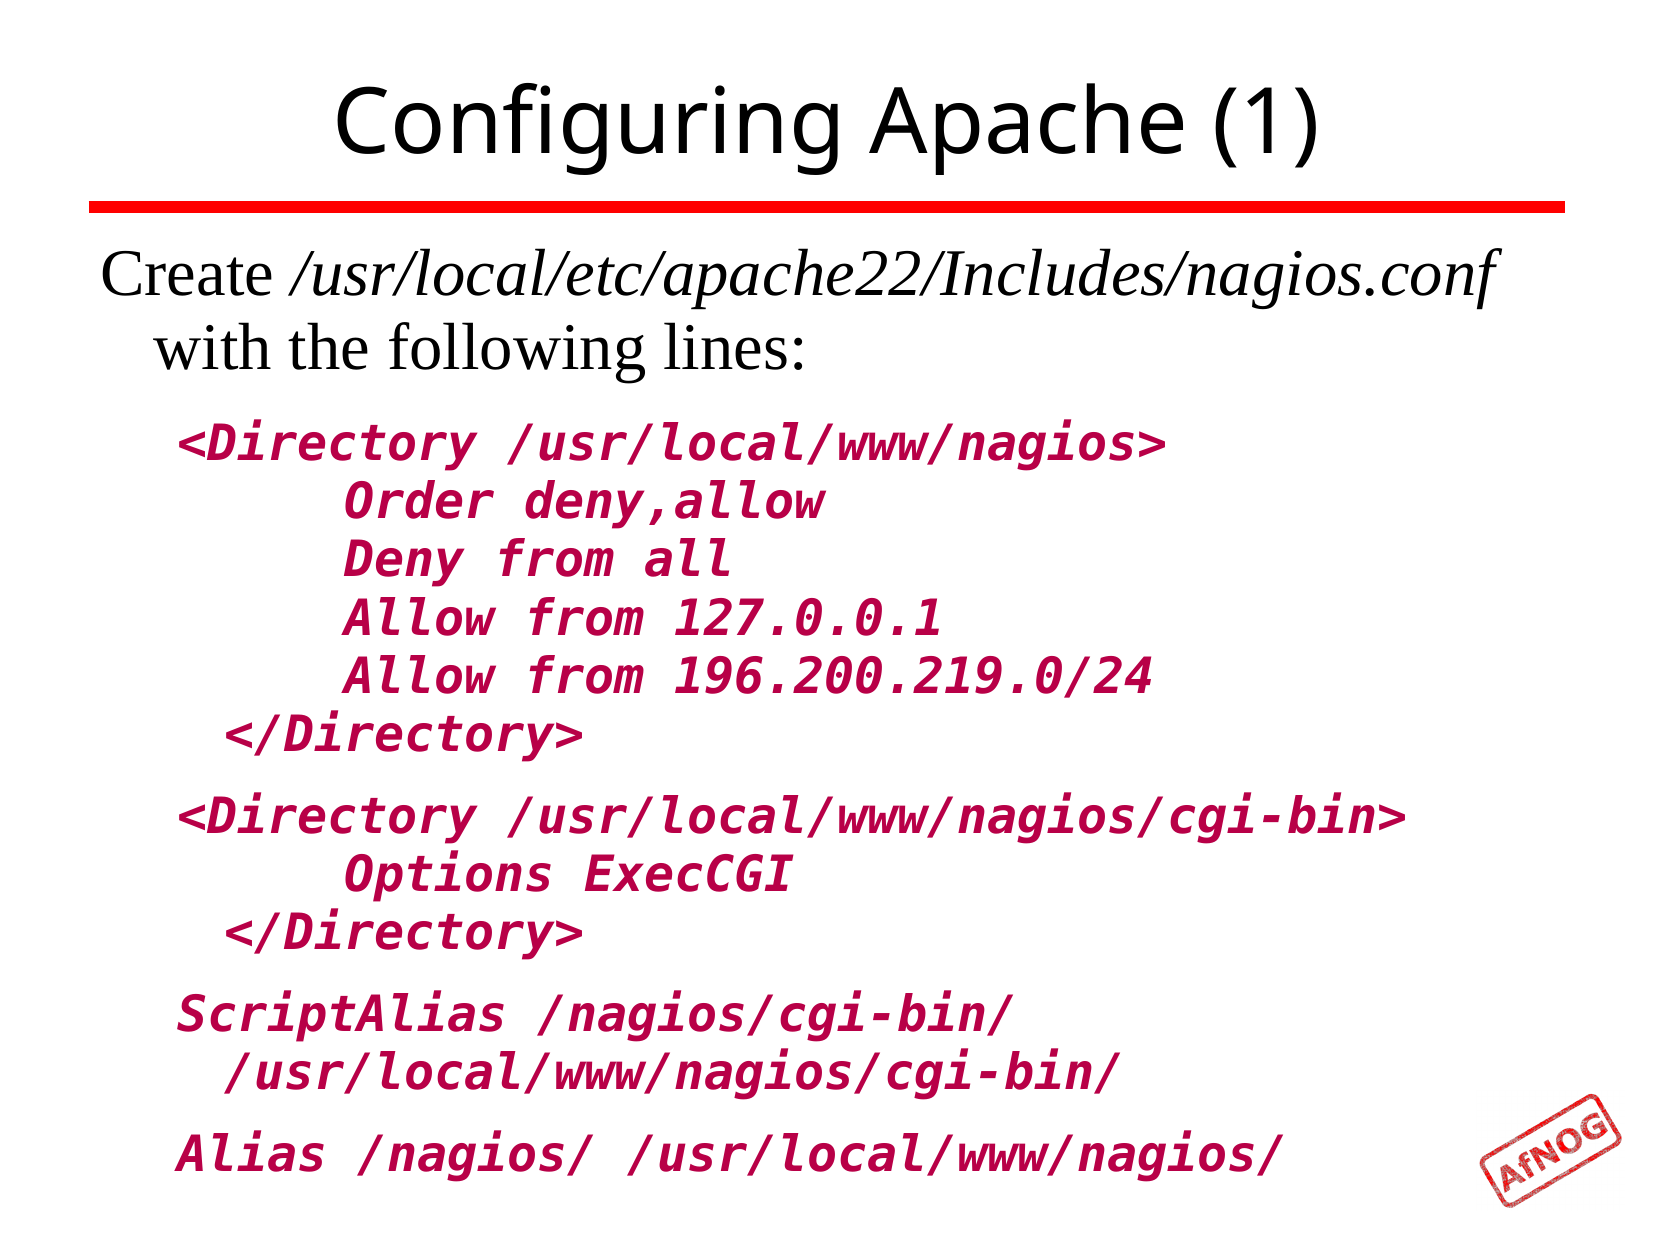

# Configuring Apache (1)
Create /usr/local/etc/apache22/Includes/nagios.conf with the following lines:
<Directory /usr/local/www/nagios>
 Order deny,allow
 Deny from all
 Allow from 127.0.0.1
 Allow from 196.200.219.0/24
</Directory>
<Directory /usr/local/www/nagios/cgi-bin>
 Options ExecCGI
</Directory>
ScriptAlias /nagios/cgi-bin/ /usr/local/www/nagios/cgi-bin/
Alias /nagios/ /usr/local/www/nagios/